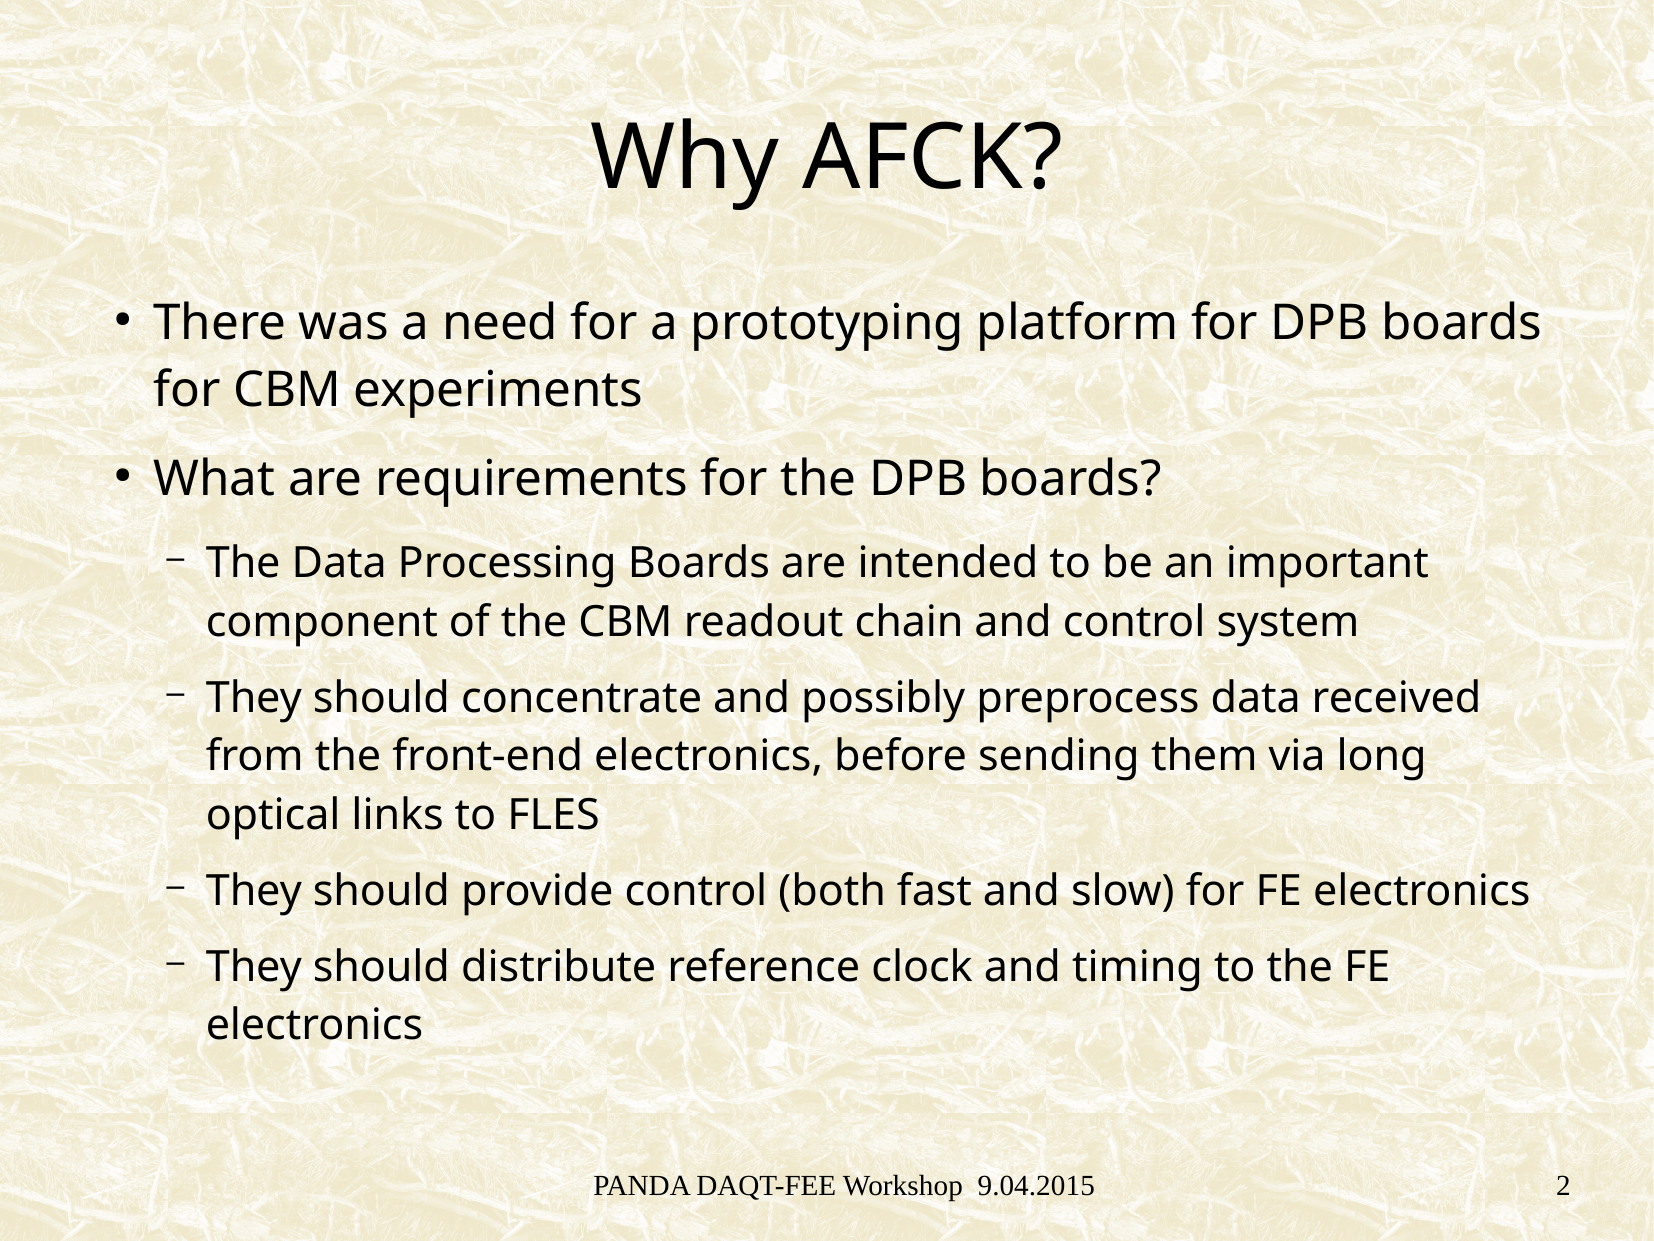

# Why AFCK?
There was a need for a prototyping platform for DPB boards for CBM experiments
What are requirements for the DPB boards?
The Data Processing Boards are intended to be an important component of the CBM readout chain and control system
They should concentrate and possibly preprocess data received from the front-end electronics, before sending them via long optical links to FLES
They should provide control (both fast and slow) for FE electronics
They should distribute reference clock and timing to the FE electronics
PANDA DAQT-FEE Workshop 9.04.2015
2